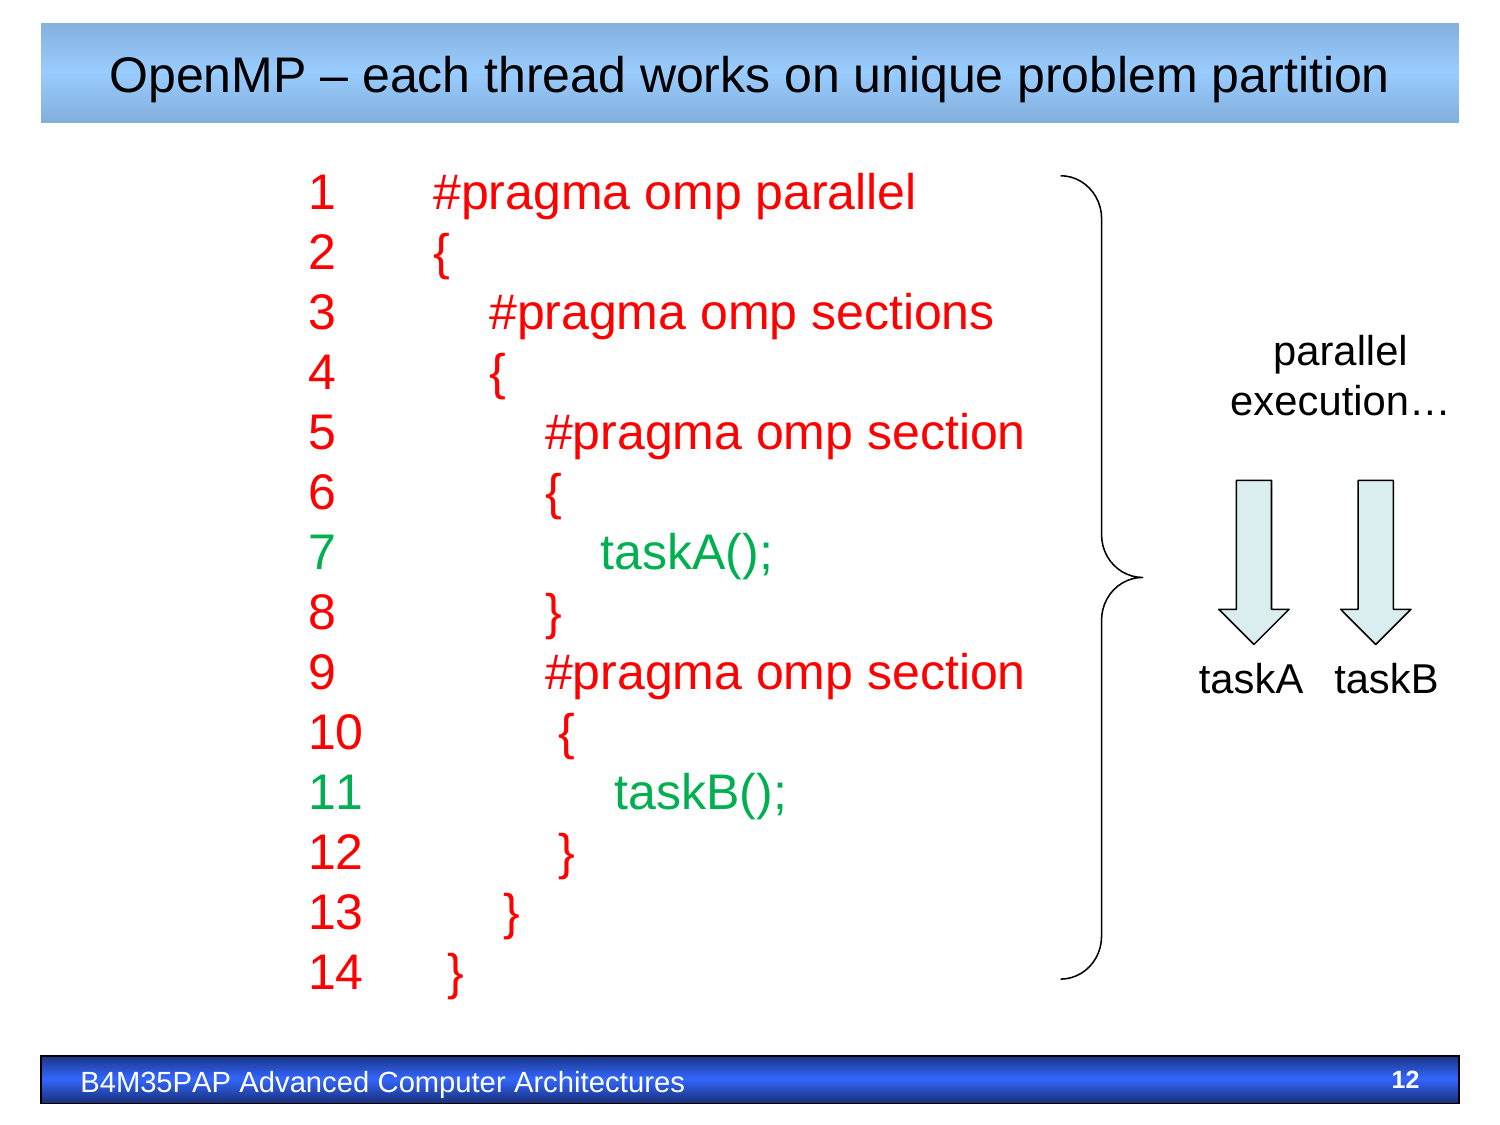

# OpenMP – each thread works on unique problem partition
1 #pragma omp parallel
2 {
3 #pragma omp sections
4 {
5 #pragma omp section
6 {
7 taskA();
8 }
9 #pragma omp section
10 {
11 taskB();
12 }
13 }
14 }
parallel
execution…
taskA
taskB